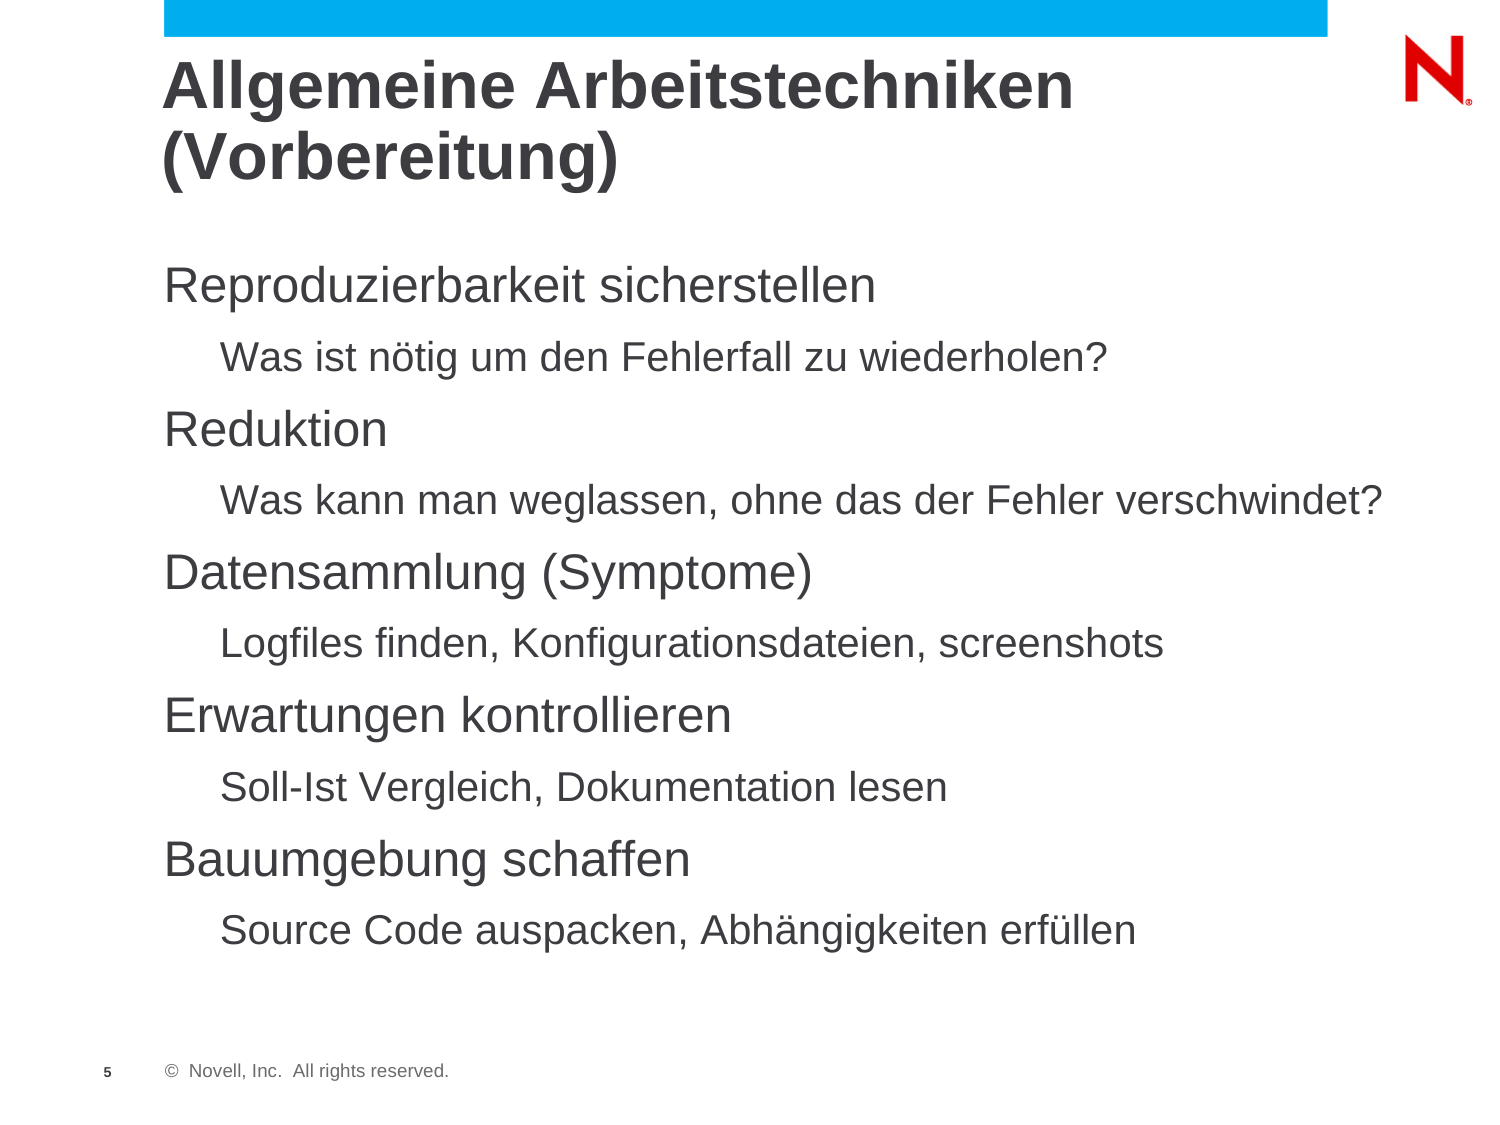

# Allgemeine Arbeitstechniken (Vorbereitung)
Reproduzierbarkeit sicherstellen
Was ist nötig um den Fehlerfall zu wiederholen?
Reduktion
Was kann man weglassen, ohne das der Fehler verschwindet?
Datensammlung (Symptome)
Logfiles finden, Konfigurationsdateien, screenshots
Erwartungen kontrollieren
Soll-Ist Vergleich, Dokumentation lesen
Bauumgebung schaffen
Source Code auspacken, Abhängigkeiten erfüllen